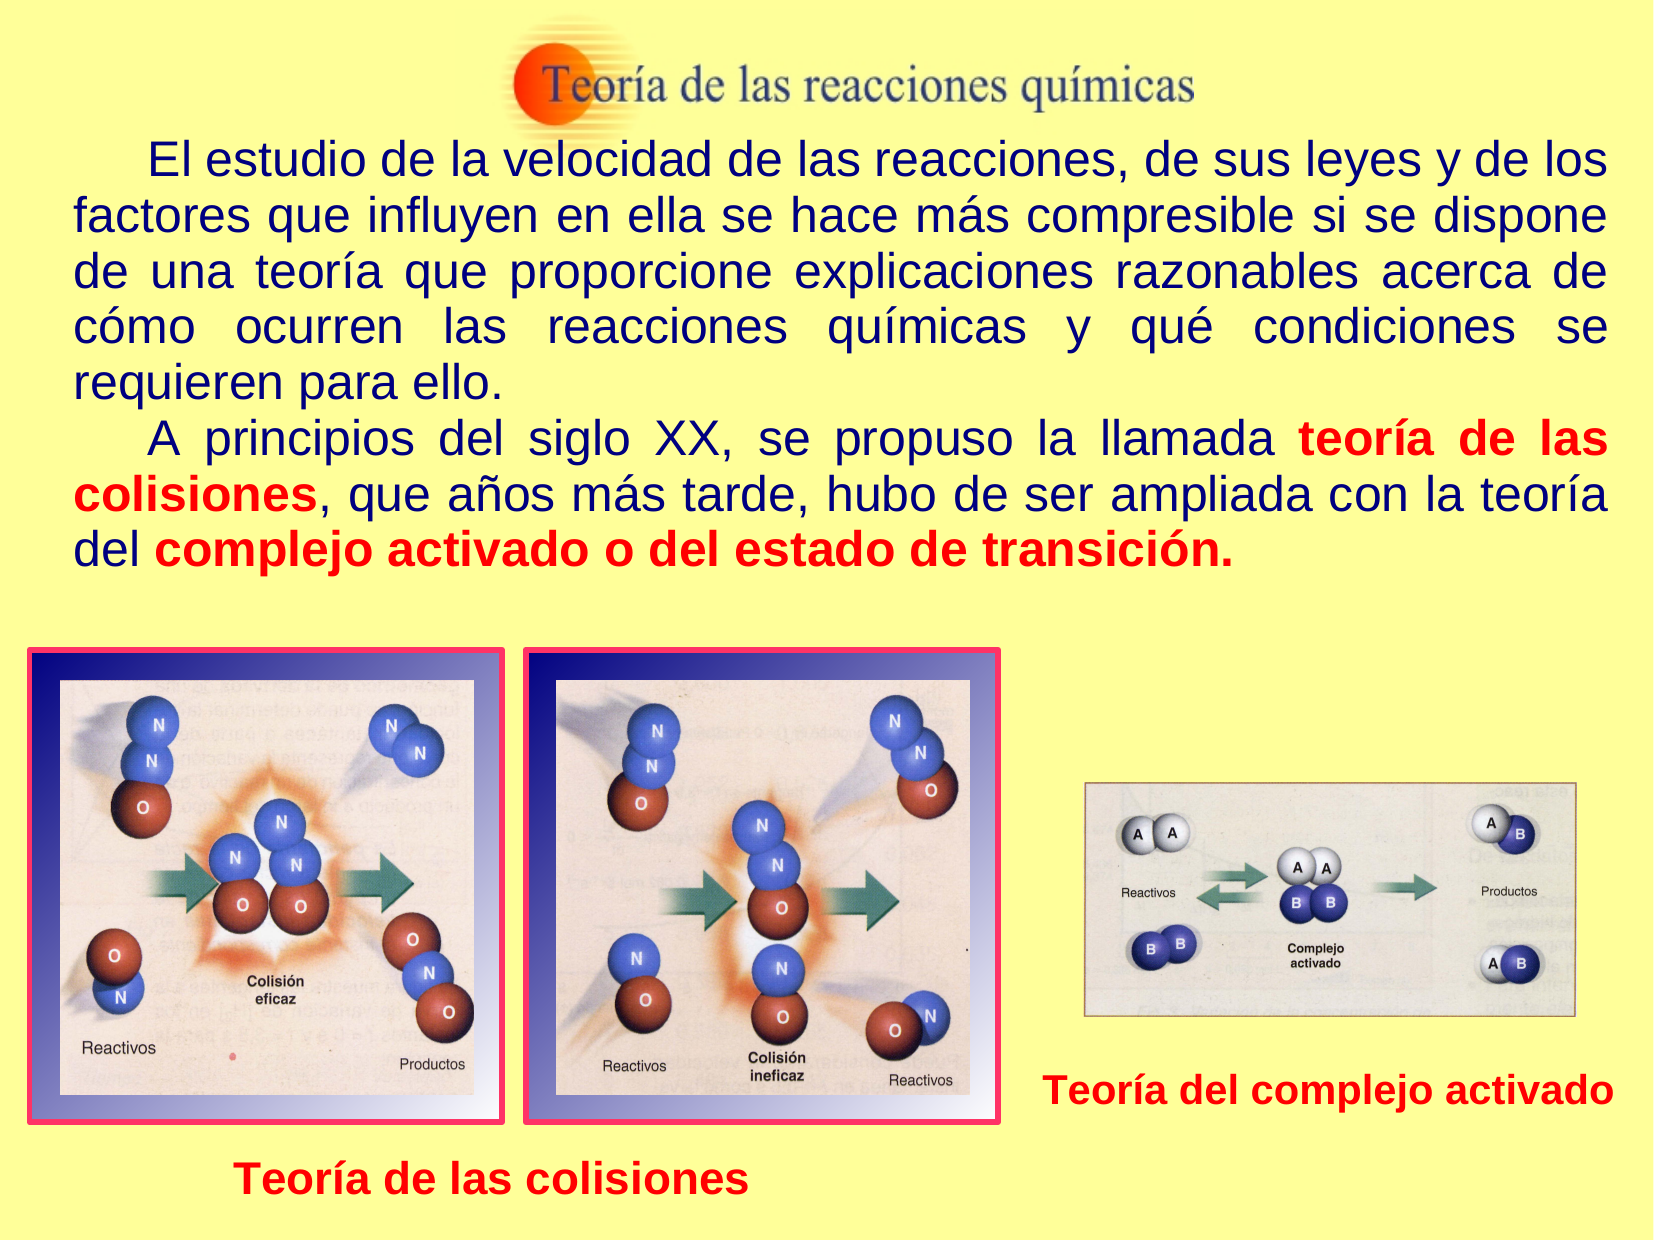

El estudio de la velocidad de las reacciones, de sus leyes y de los factores que influyen en ella se hace más compresible si se dispone de una teoría que proporcione explicaciones razonables acerca de cómo ocurren las reacciones químicas y qué condiciones se requieren para ello.
	A principios del siglo XX, se propuso la llamada teoría de las colisiones, que años más tarde, hubo de ser ampliada con la teoría del complejo activado o del estado de transición.
Teoría del complejo activado
Teoría de las colisiones